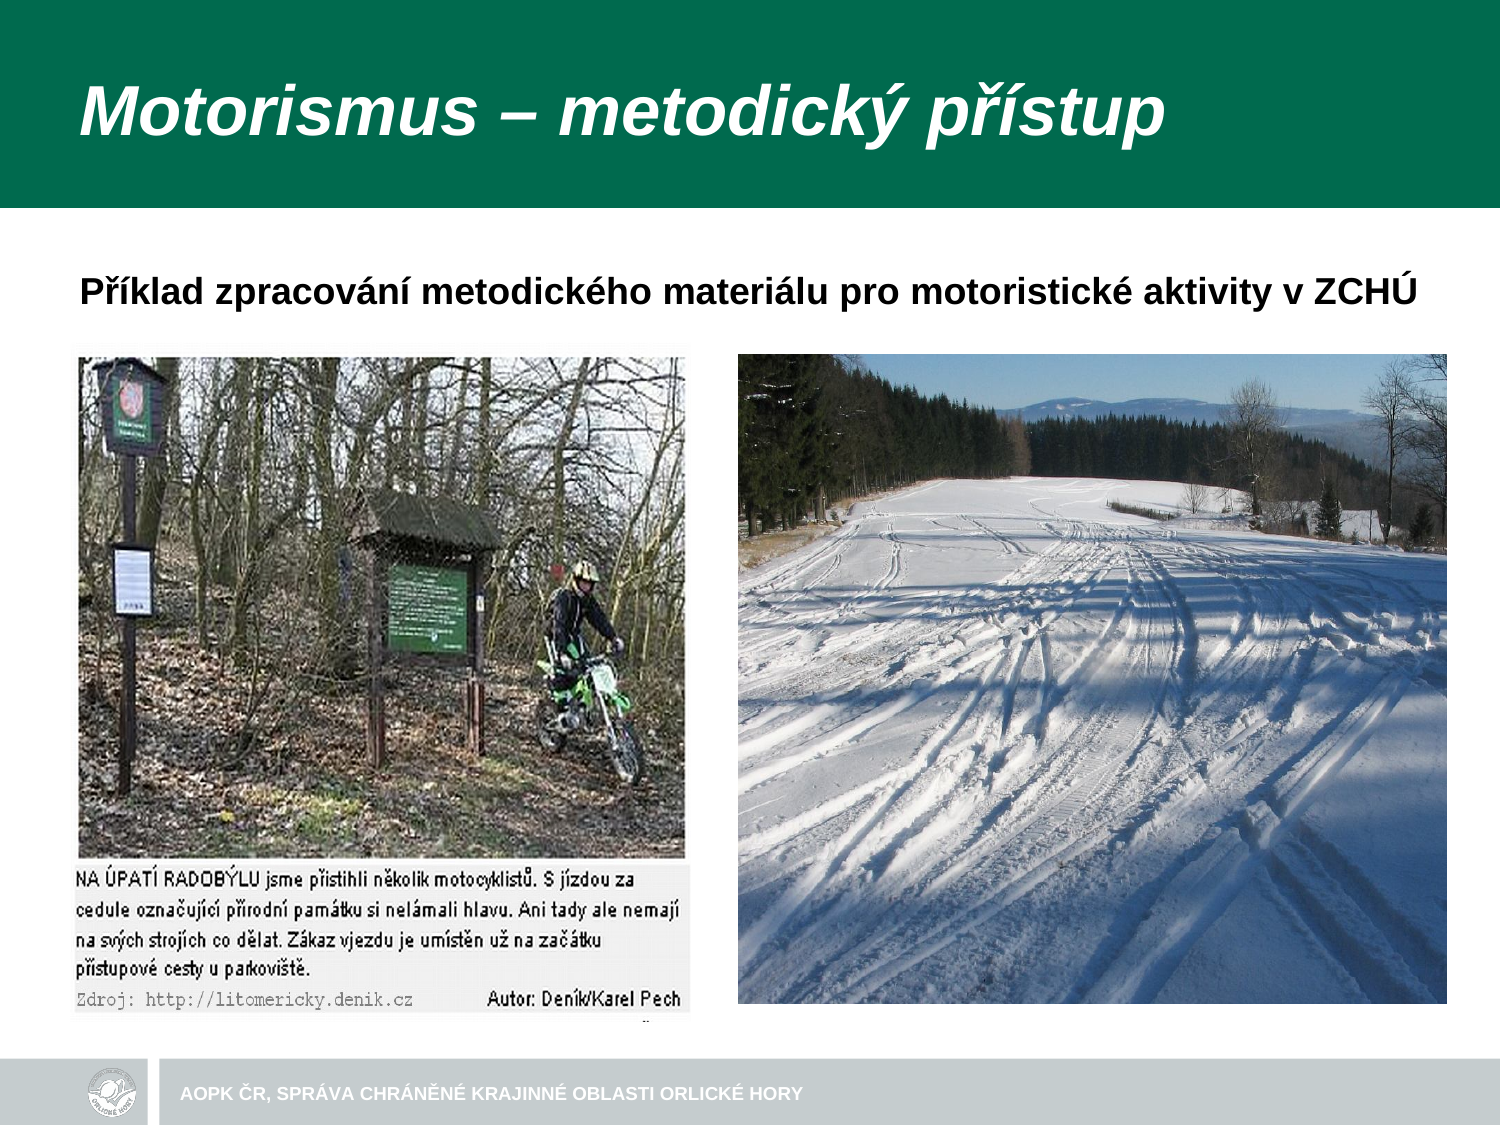

# Motorismus – metodický přístup
Příklad zpracování metodického materiálu pro motoristické aktivity v ZCHÚ